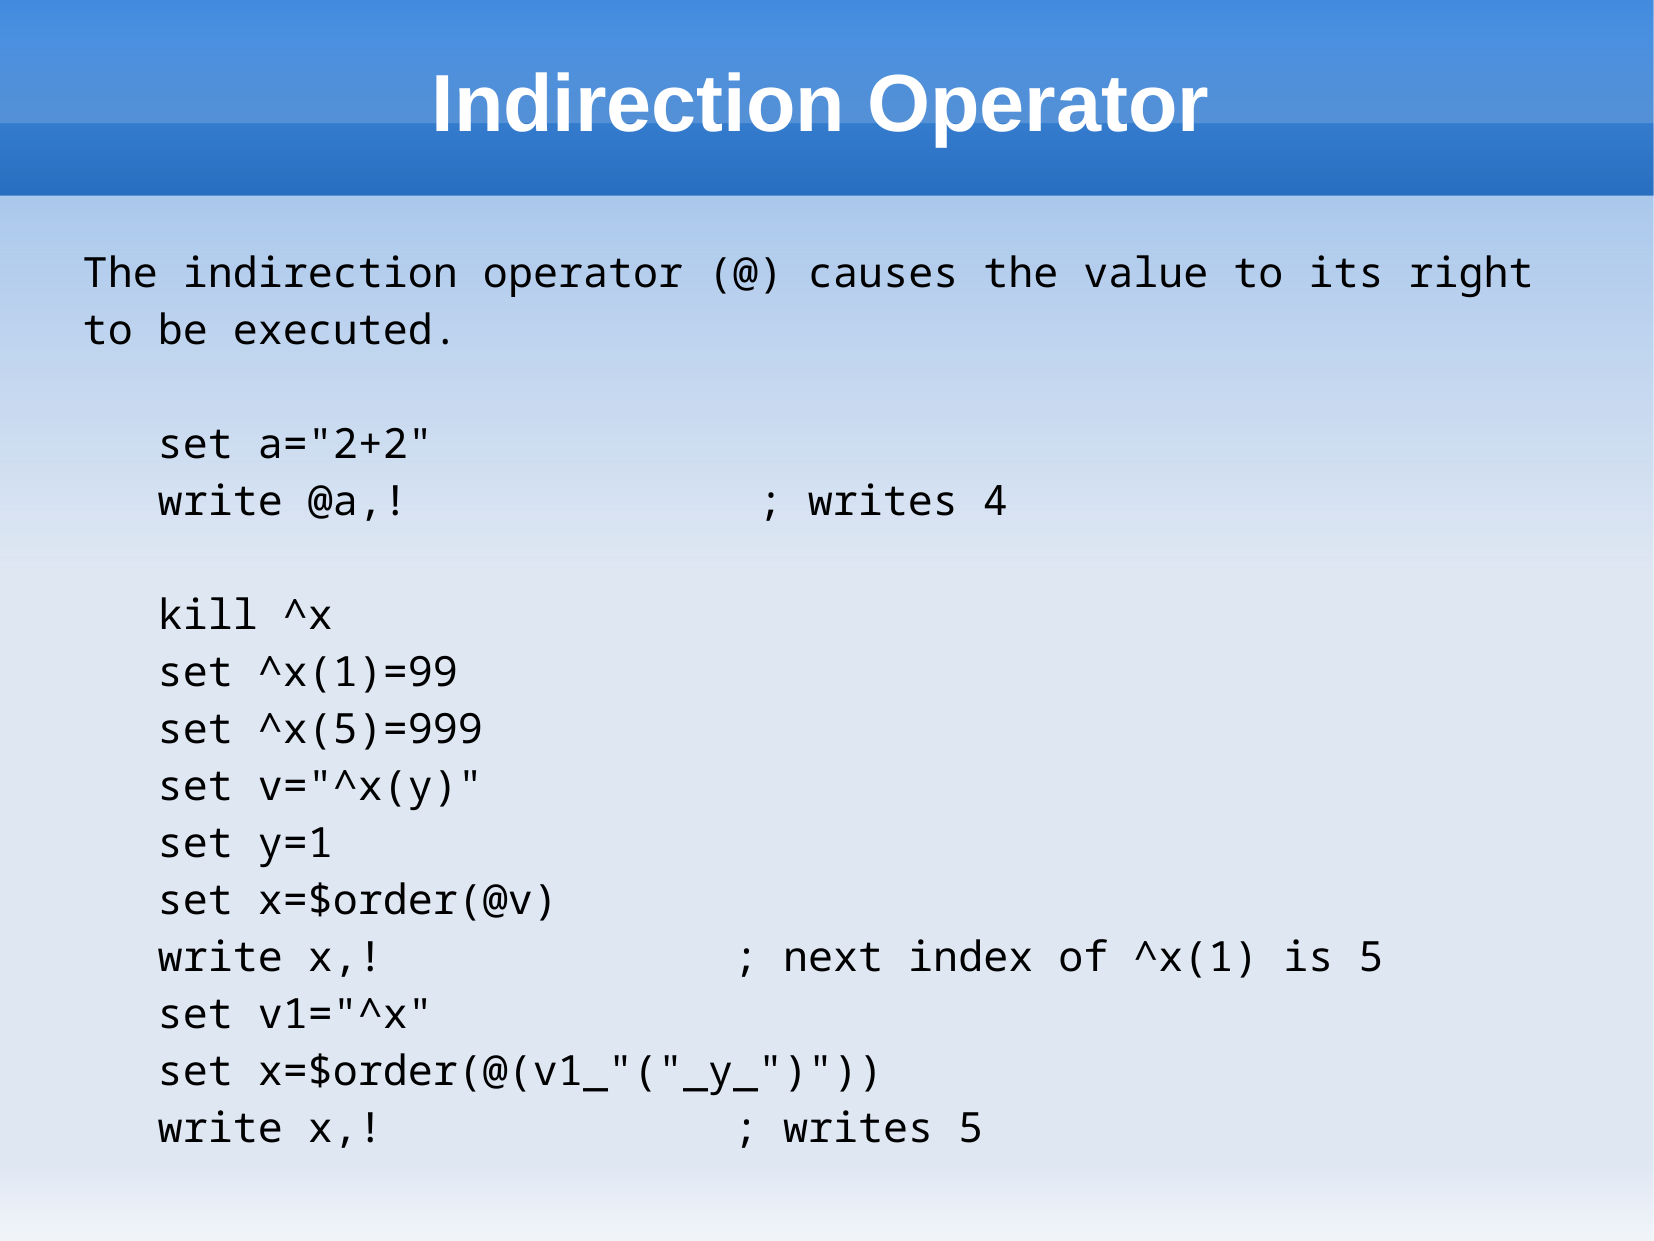

# Indirection Operator
The indirection operator (@) causes the value to its right to be executed.
	set a="2+2"
	write @a,! 					; writes 4
	kill ^x
	set ^x(1)=99
	set ^x(5)=999
	set v="^x(y)"
	set y=1
	set x=$order(@v)
	write x,! ; next index of ^x(1) is 5
	set v1="^x"
	set x=$order(@(v1_"("_y_")"))
	write x,! ; writes 5